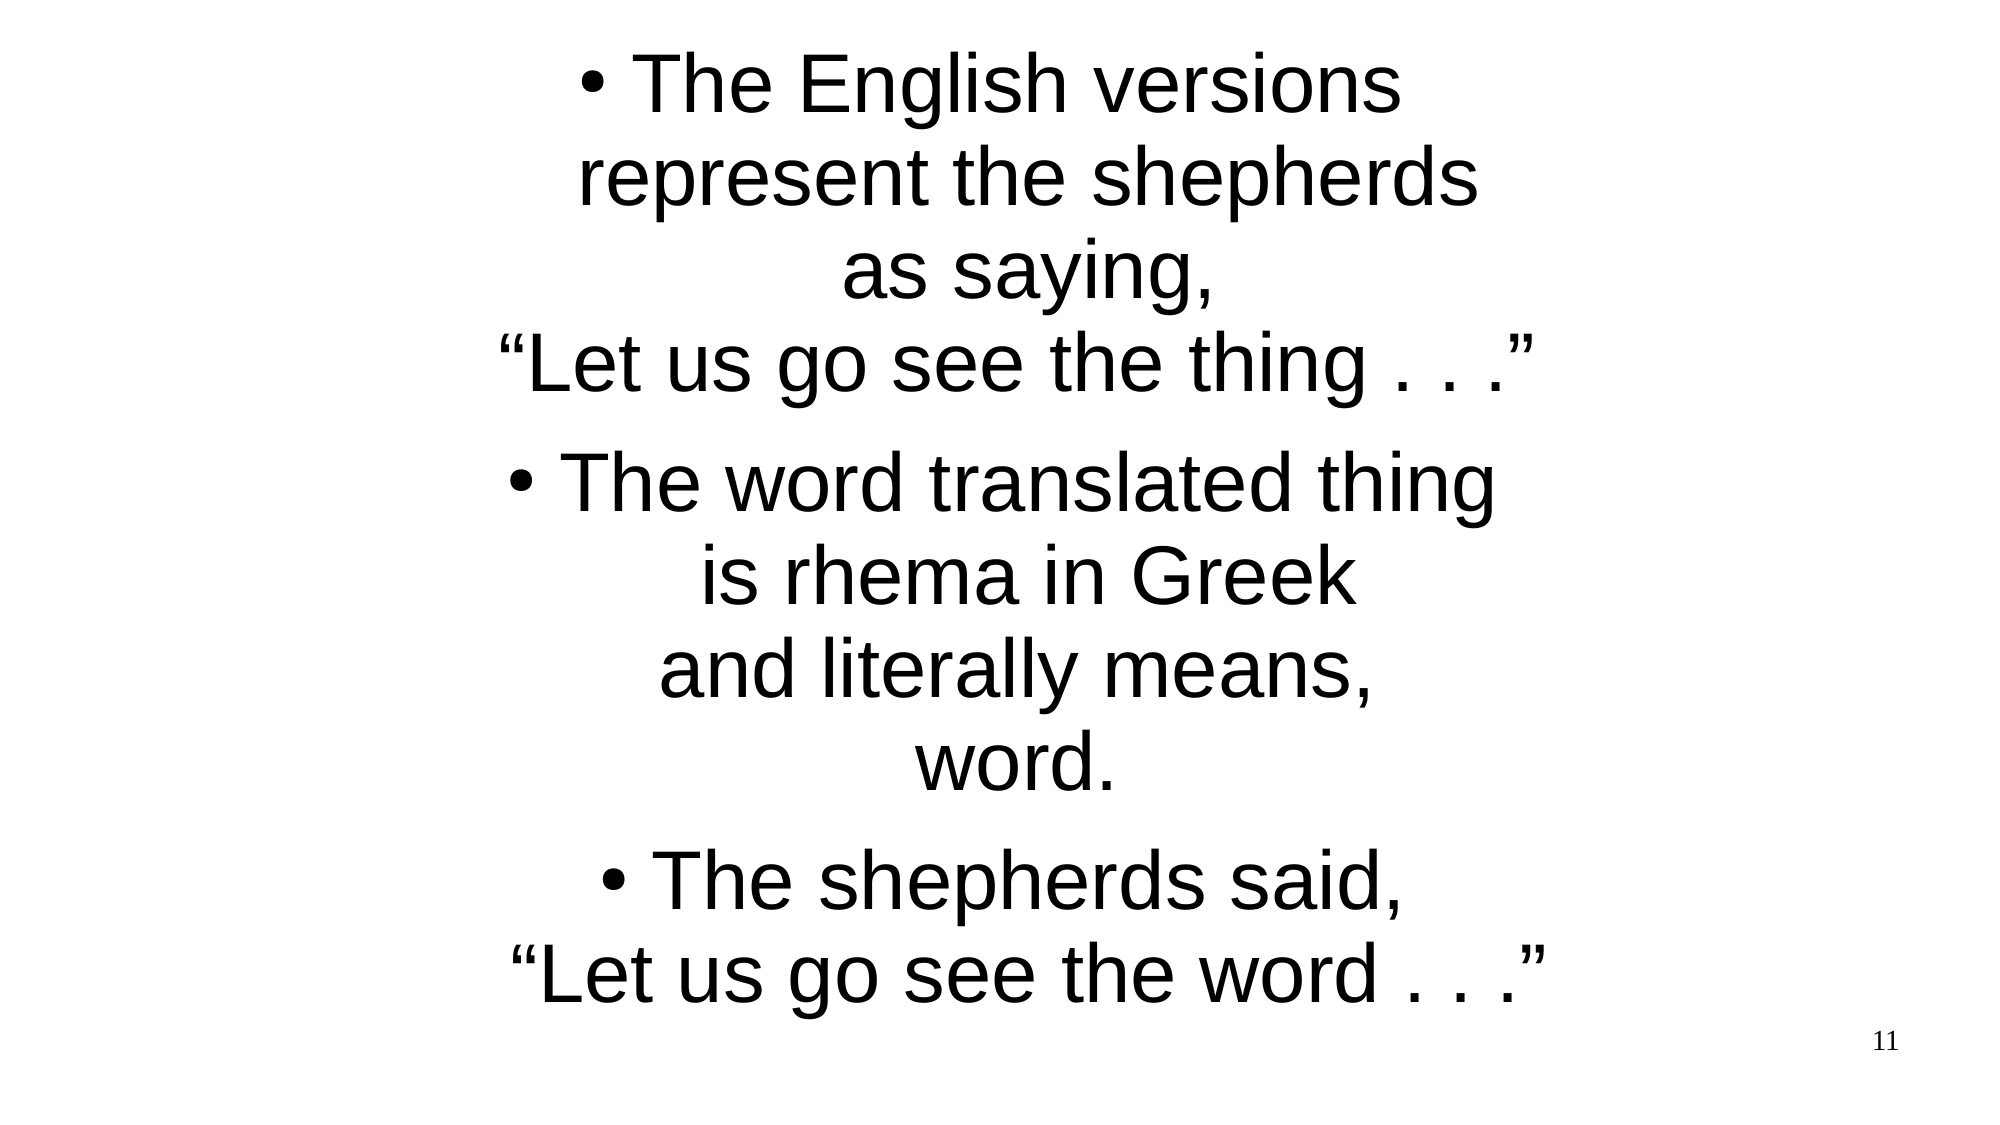

# The English versions represent the shepherds as saying, “Let us go see the thing . . .”
The word translated thing
 is rhema in Greek
and literally means,
word.
The shepherds said,
 “Let us go see the word . . .”
11